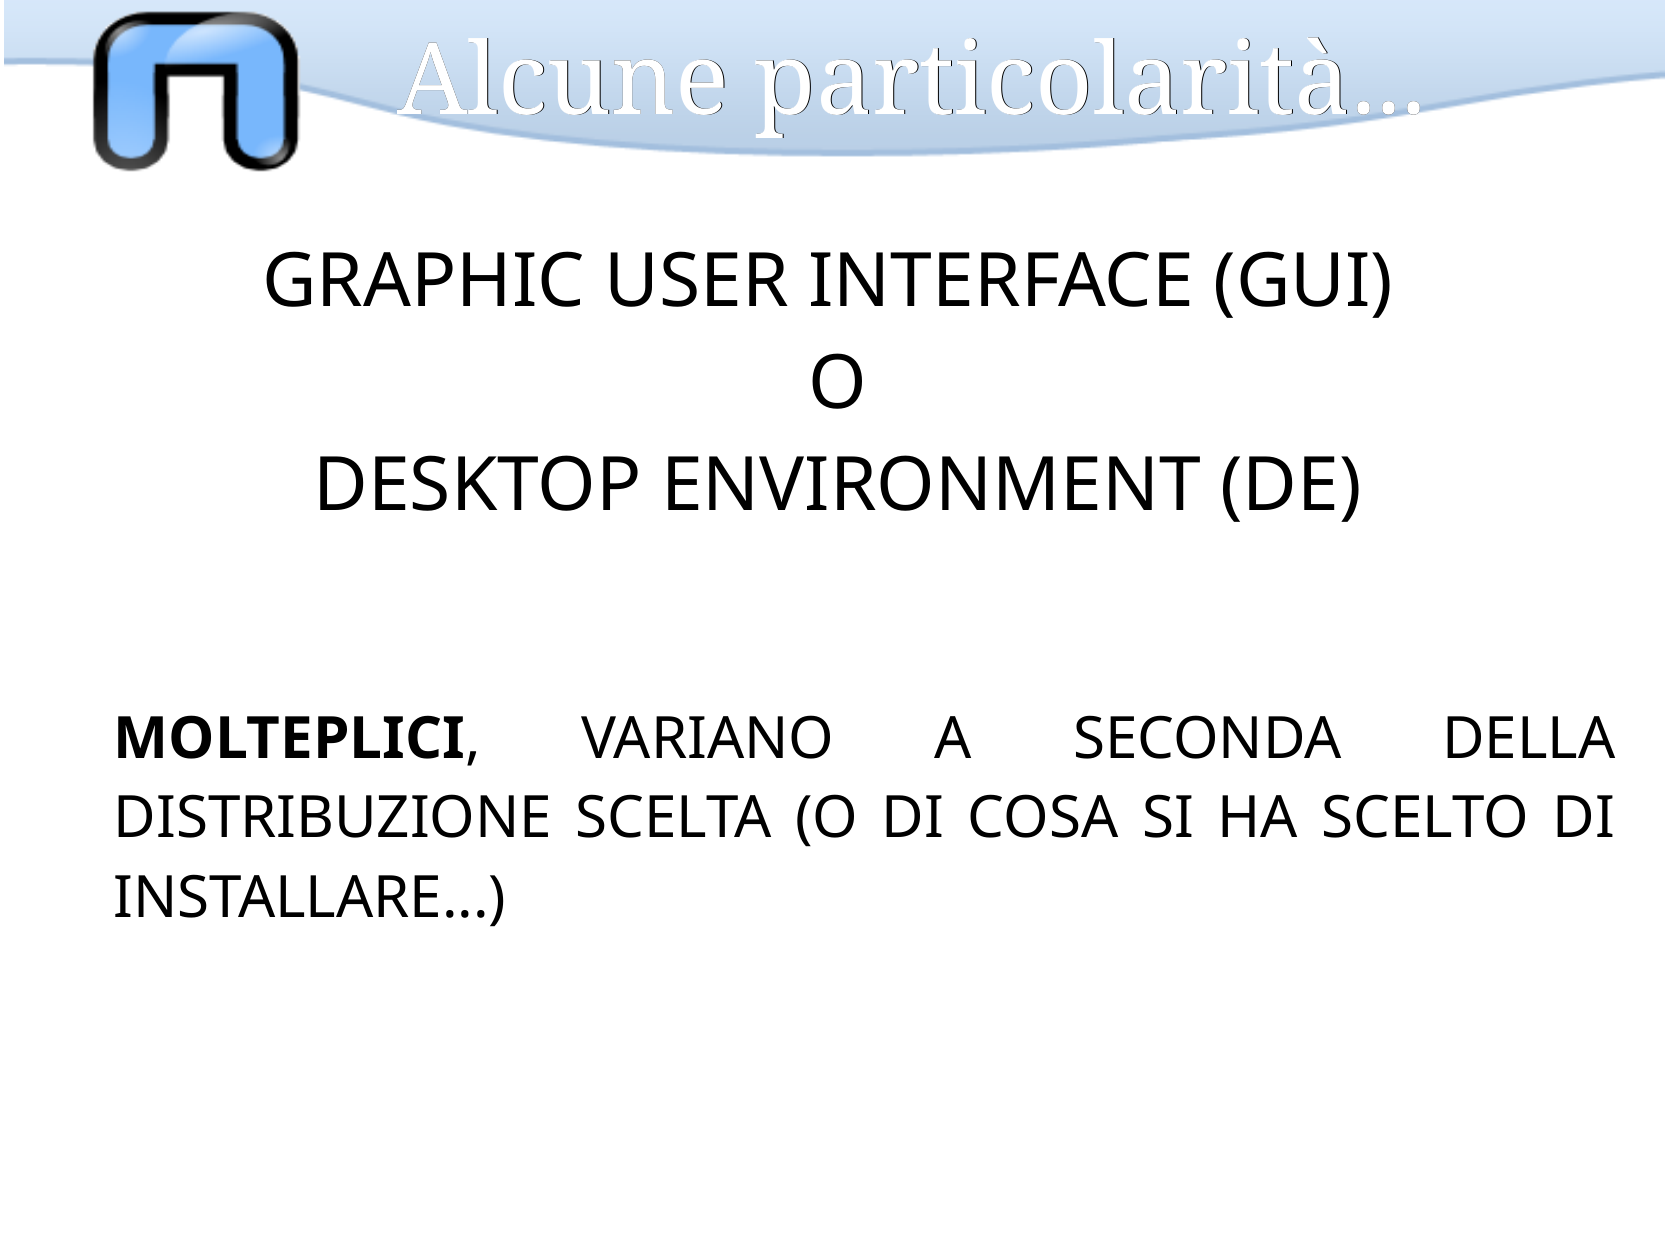

Alcune particolarità...
# GRAPHIC USER INTERFACE (GUI) O DESKTOP ENVIRONMENT (DE)
MOLTEPLICI, VARIANO A SECONDA DELLA DISTRIBUZIONE SCELTA (O DI COSA SI HA SCELTO DI INSTALLARE...)